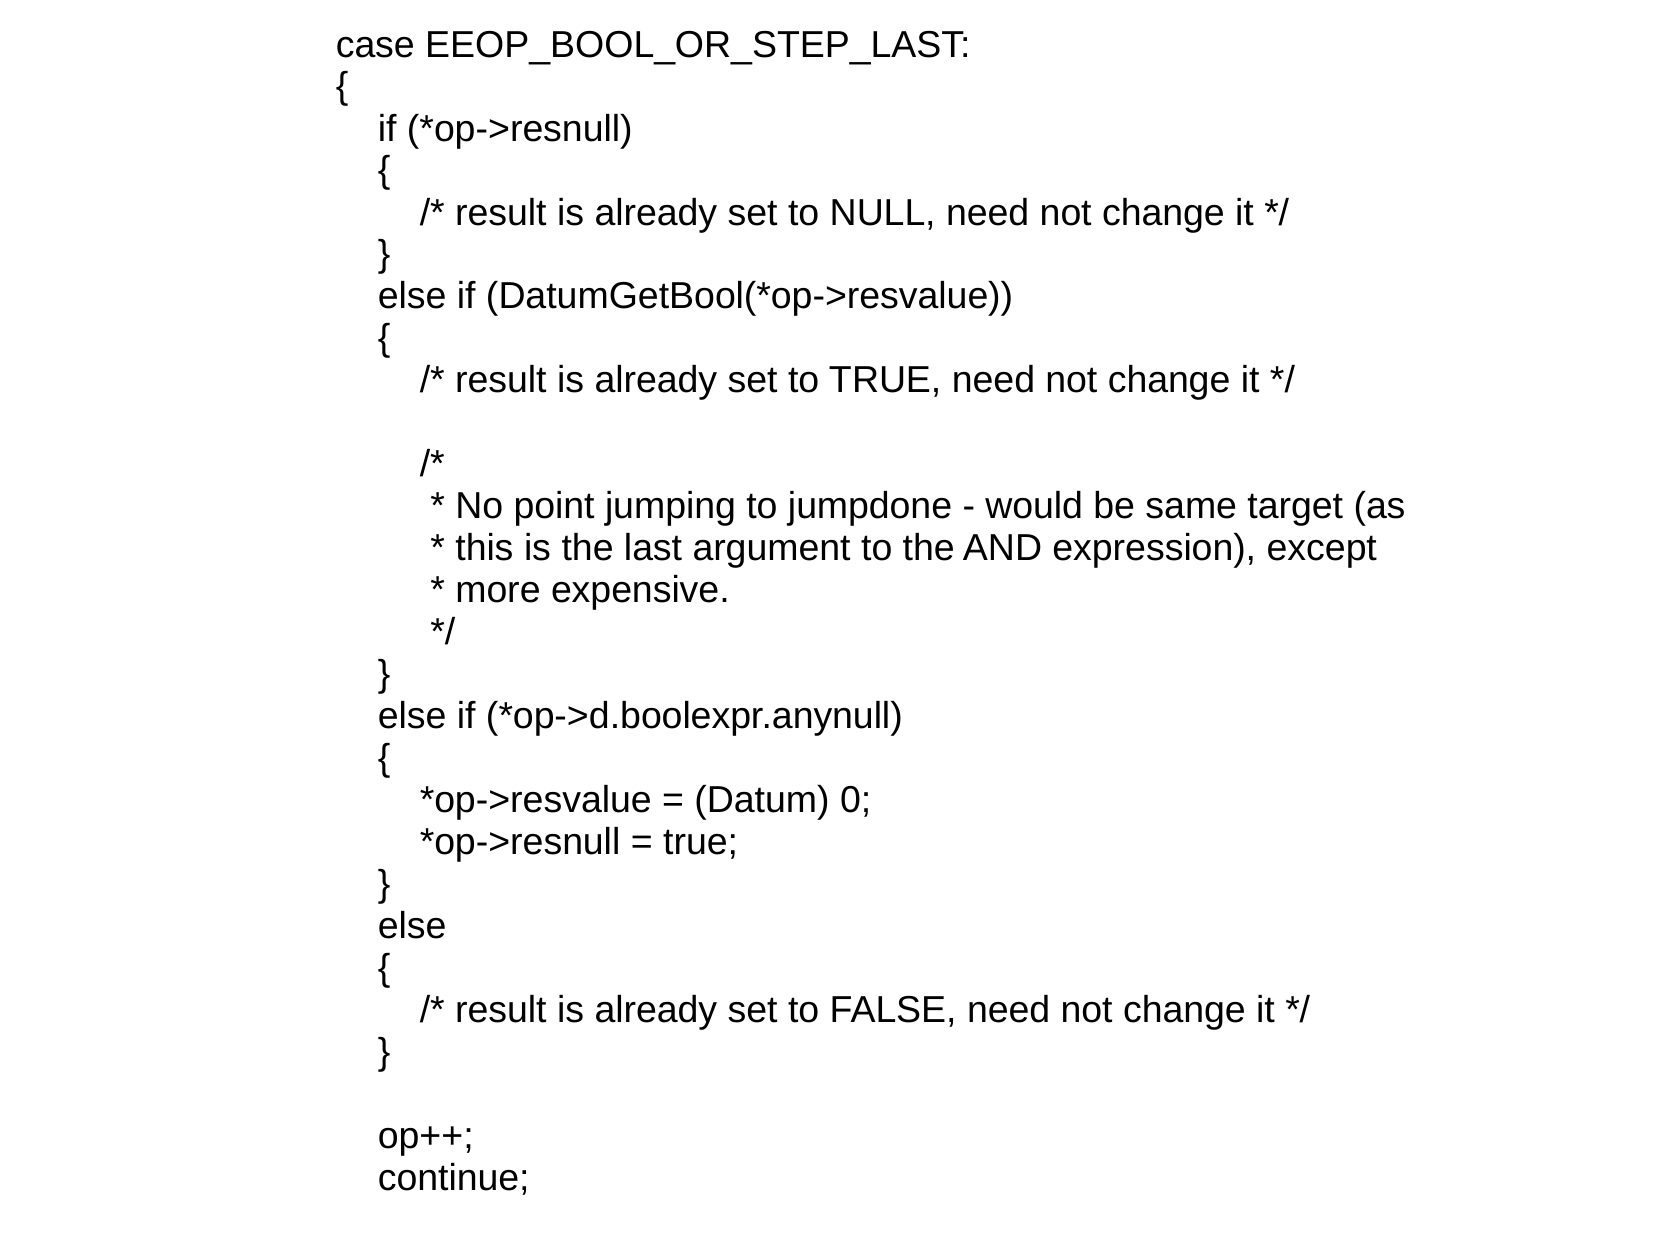

case EEOP_BOOL_OR_STEP_LAST:
 {
 if (*op->resnull)
 {
 /* result is already set to NULL, need not change it */
 }
 else if (DatumGetBool(*op->resvalue))
 {
 /* result is already set to TRUE, need not change it */
 /*
 * No point jumping to jumpdone - would be same target (as
 * this is the last argument to the AND expression), except
 * more expensive.
 */
 }
 else if (*op->d.boolexpr.anynull)
 {
 *op->resvalue = (Datum) 0;
 *op->resnull = true;
 }
 else
 {
 /* result is already set to FALSE, need not change it */
 }
 op++;
 continue;